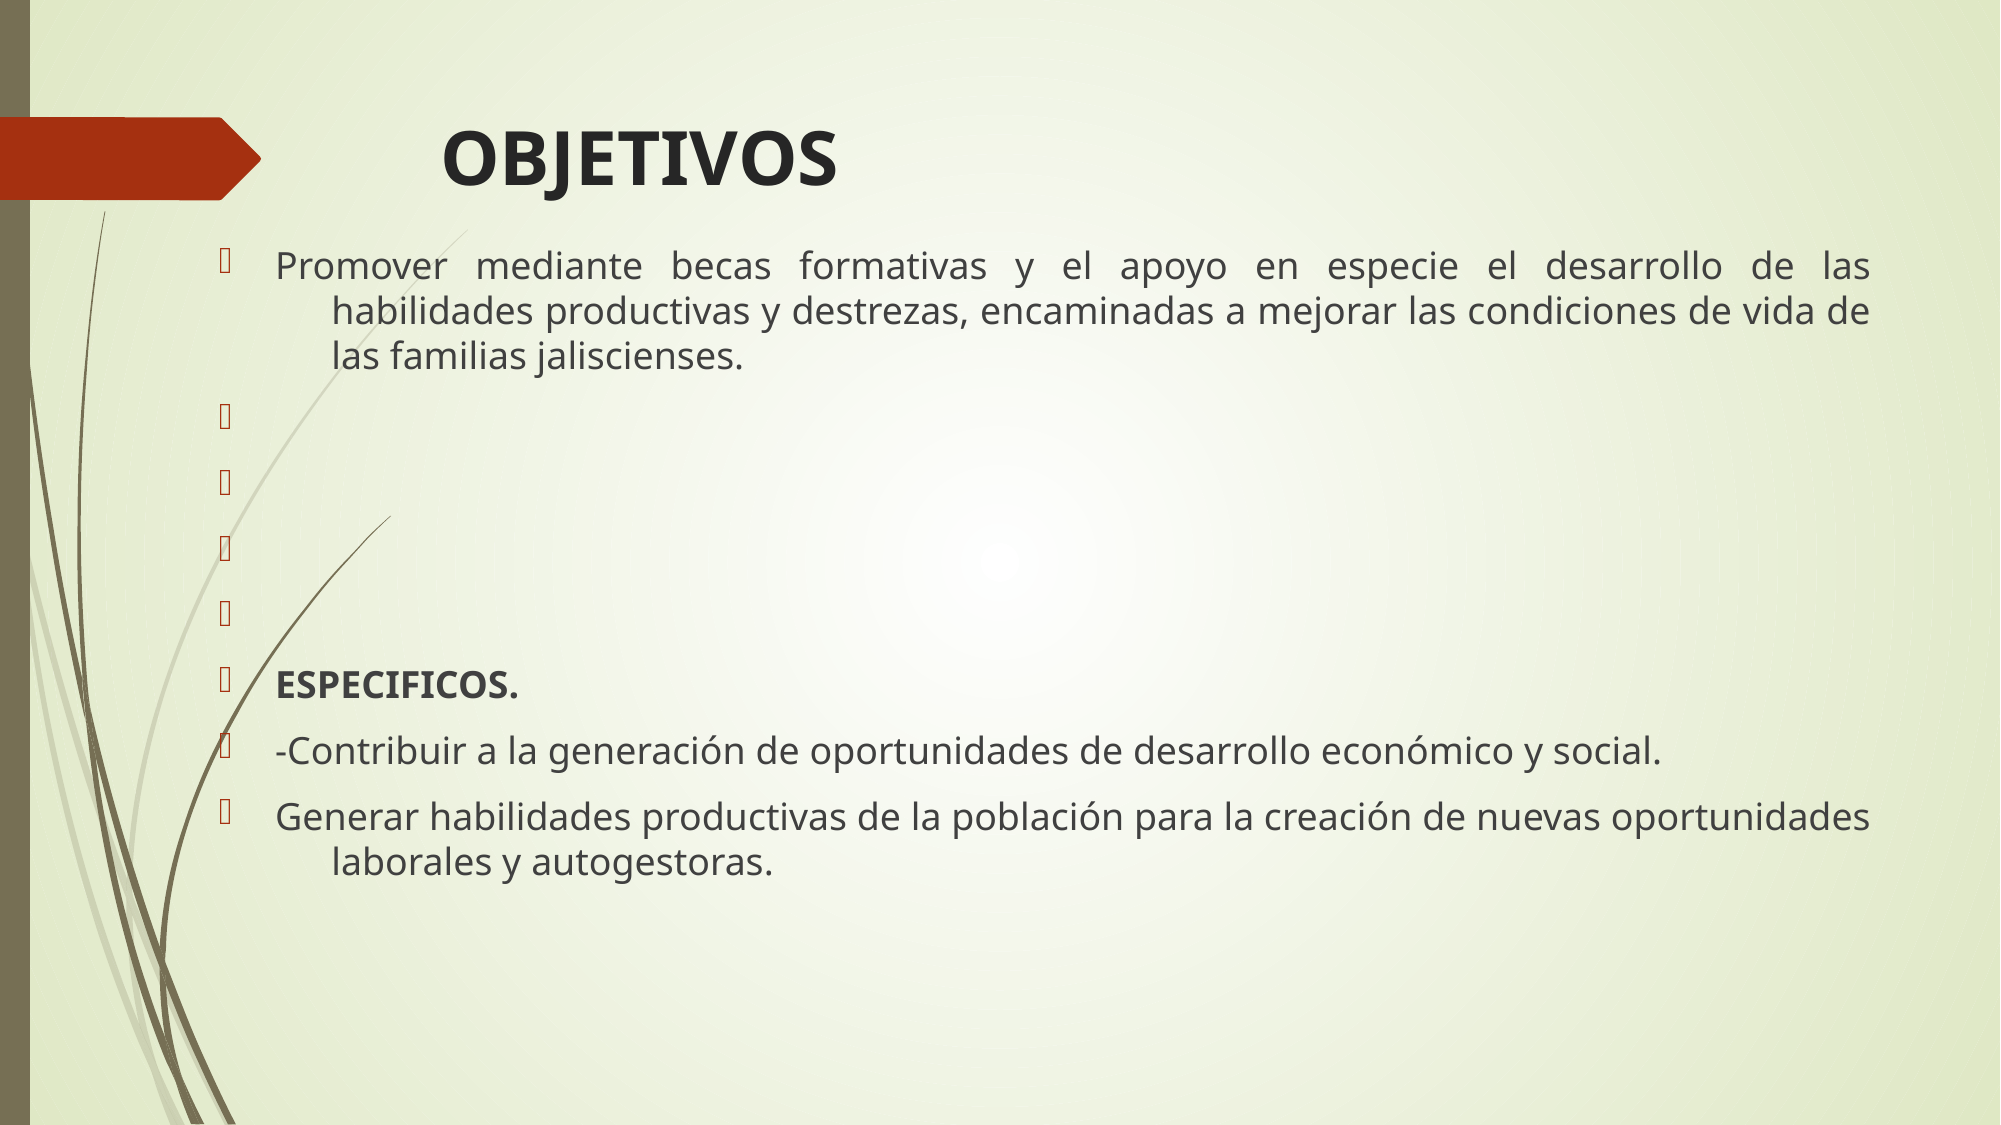

# OBJETIVOS
Promover mediante becas formativas y el apoyo en especie el desarrollo de las habilidades productivas y destrezas, encaminadas a mejorar las condiciones de vida de las familias jaliscienses.
ESPECIFICOS.
-Contribuir a la generación de oportunidades de desarrollo económico y social.
Generar habilidades productivas de la población para la creación de nuevas oportunidades laborales y autogestoras.